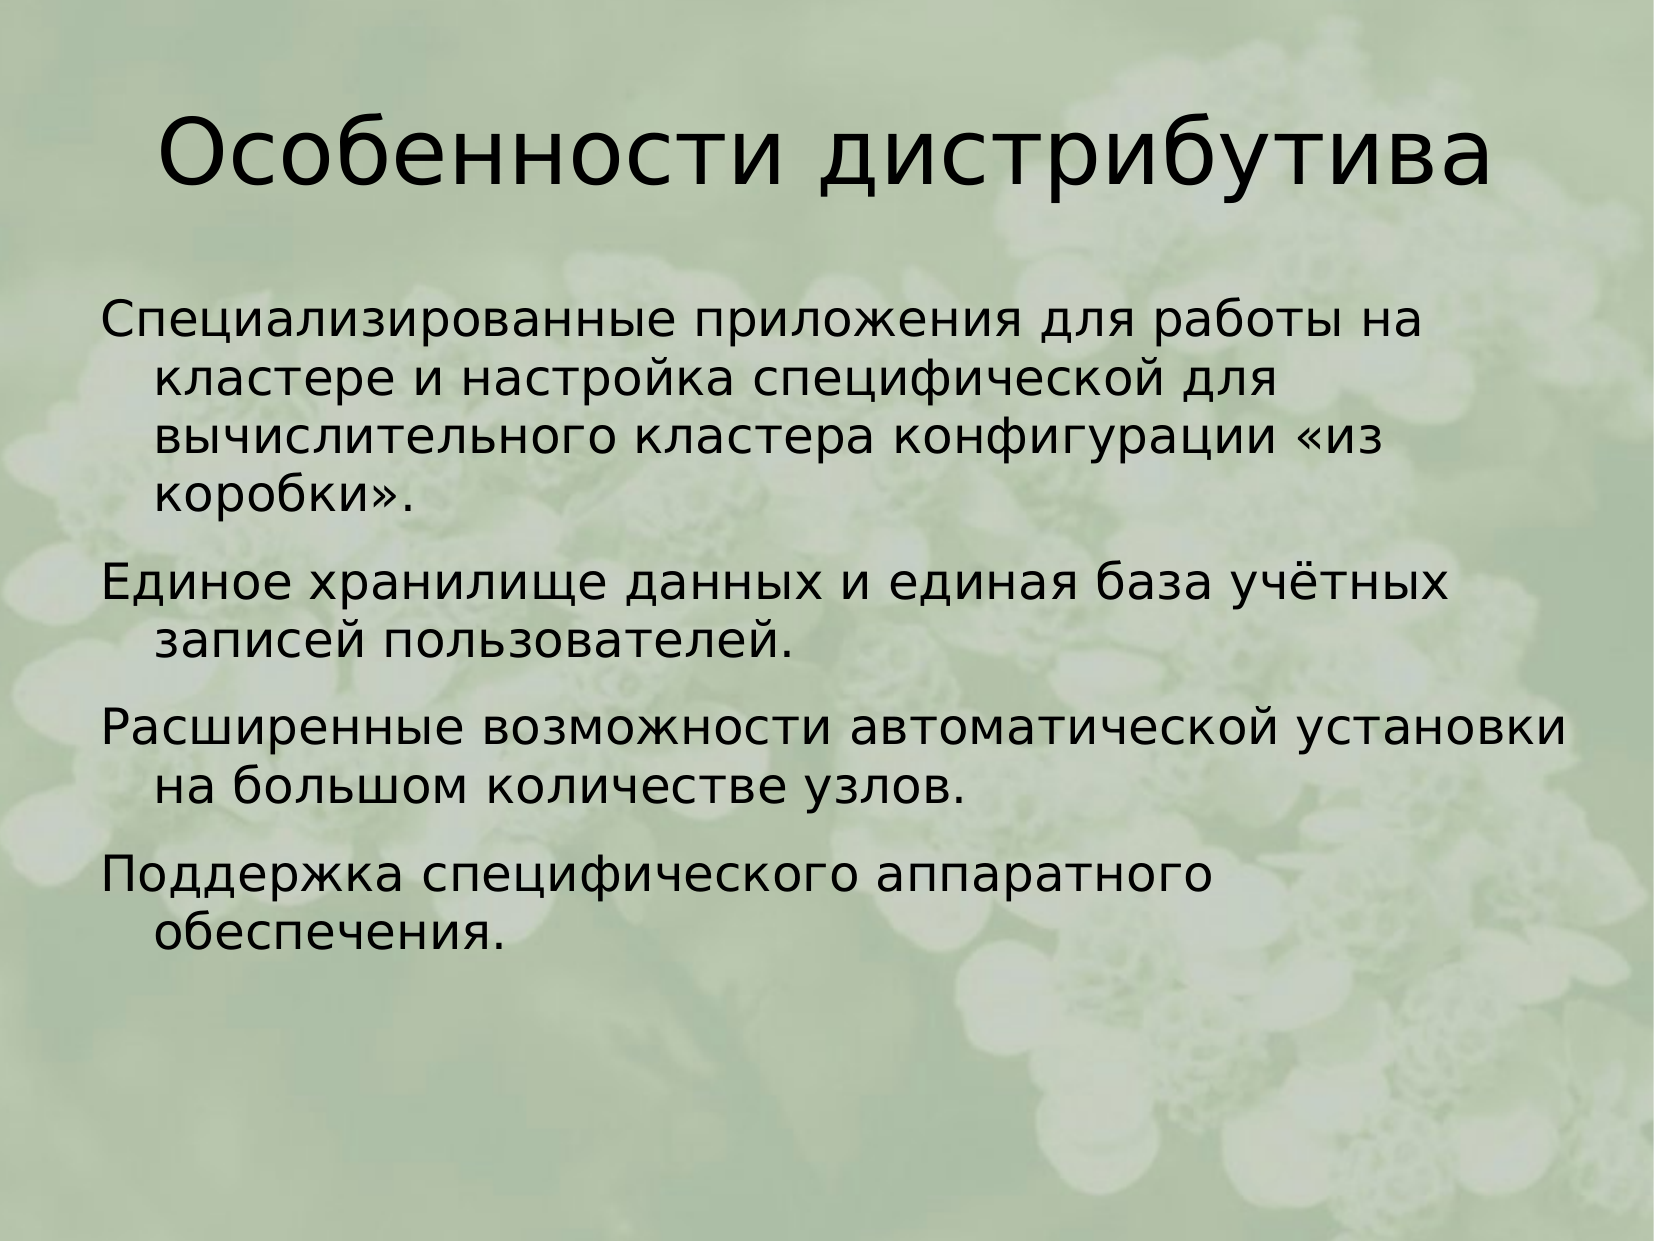

# Особенности дистрибутива
Специализированные приложения для работы на кластере и настройка специфической для вычислительного кластера конфигурации «из коробки».
Единое хранилище данных и единая база учётных записей пользователей.
Расширенные возможности автоматической установки на большом количестве узлов.
Поддержка специфического аппаратного обеспечения.